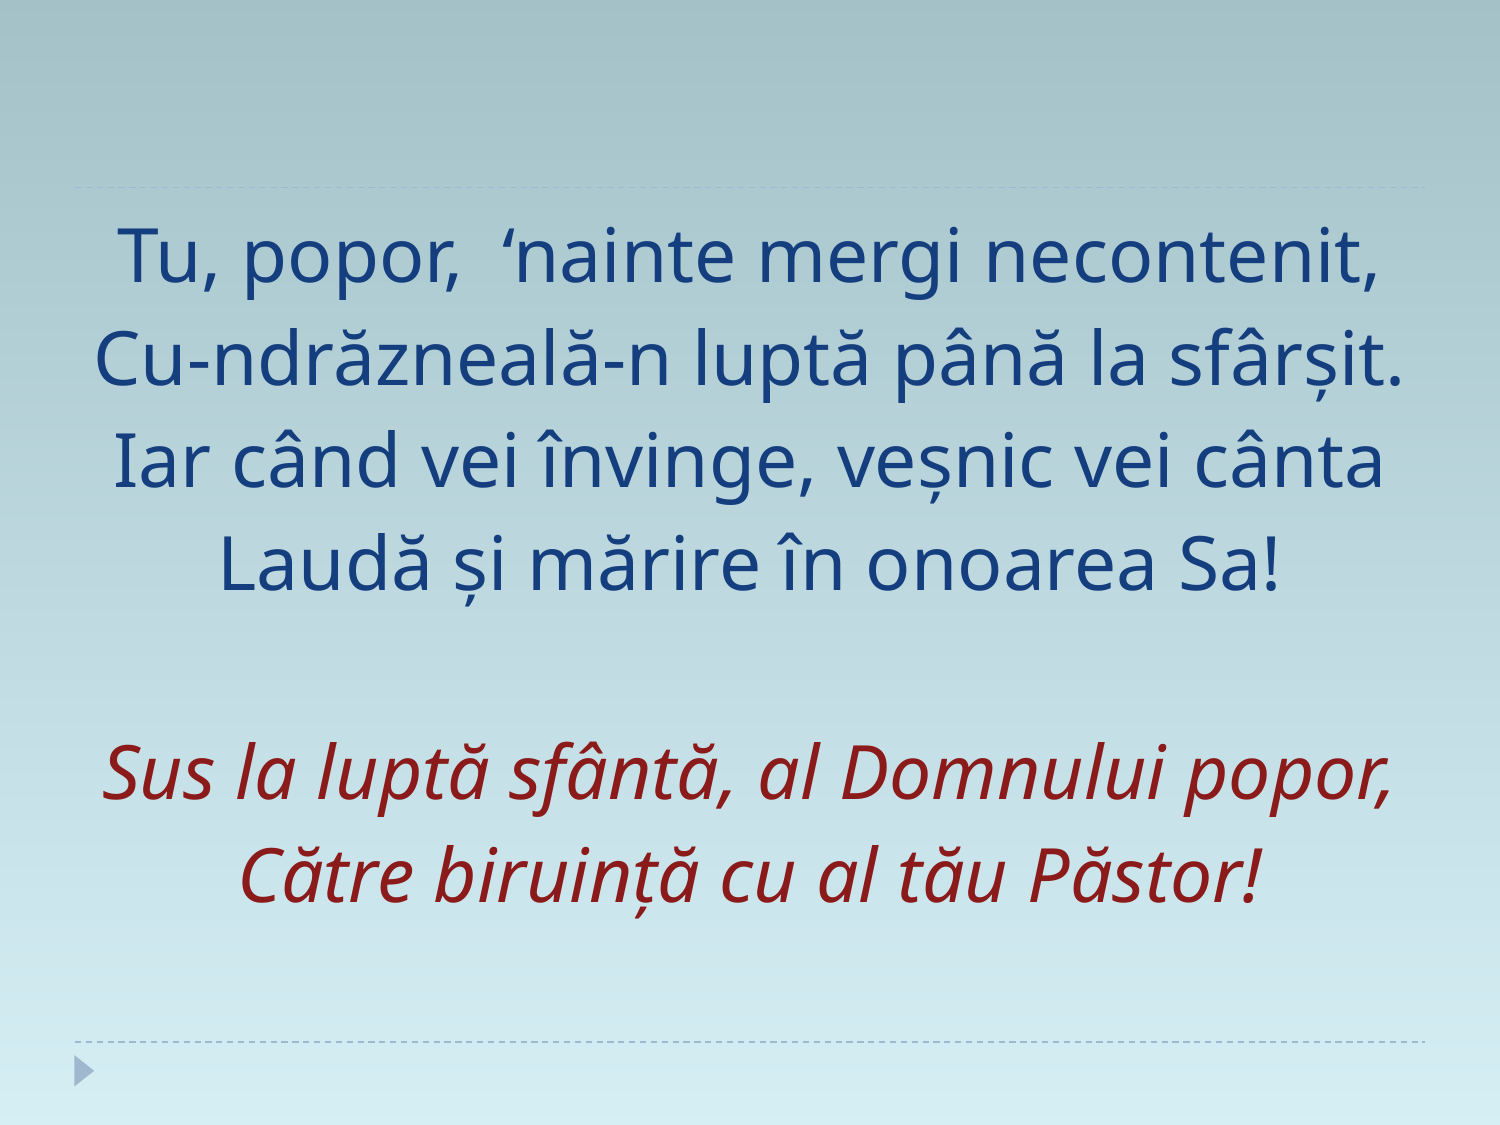

# Tu, popor, ‘nainte mergi necontenit,
Cu-ndrăzneală-n luptă până la sfârşit.
Iar când vei învinge, veşnic vei cânta
Laudă şi mărire în onoarea Sa!
Sus la luptă sfântă, al Domnului popor,
Către biruinţă cu al tău Păstor!